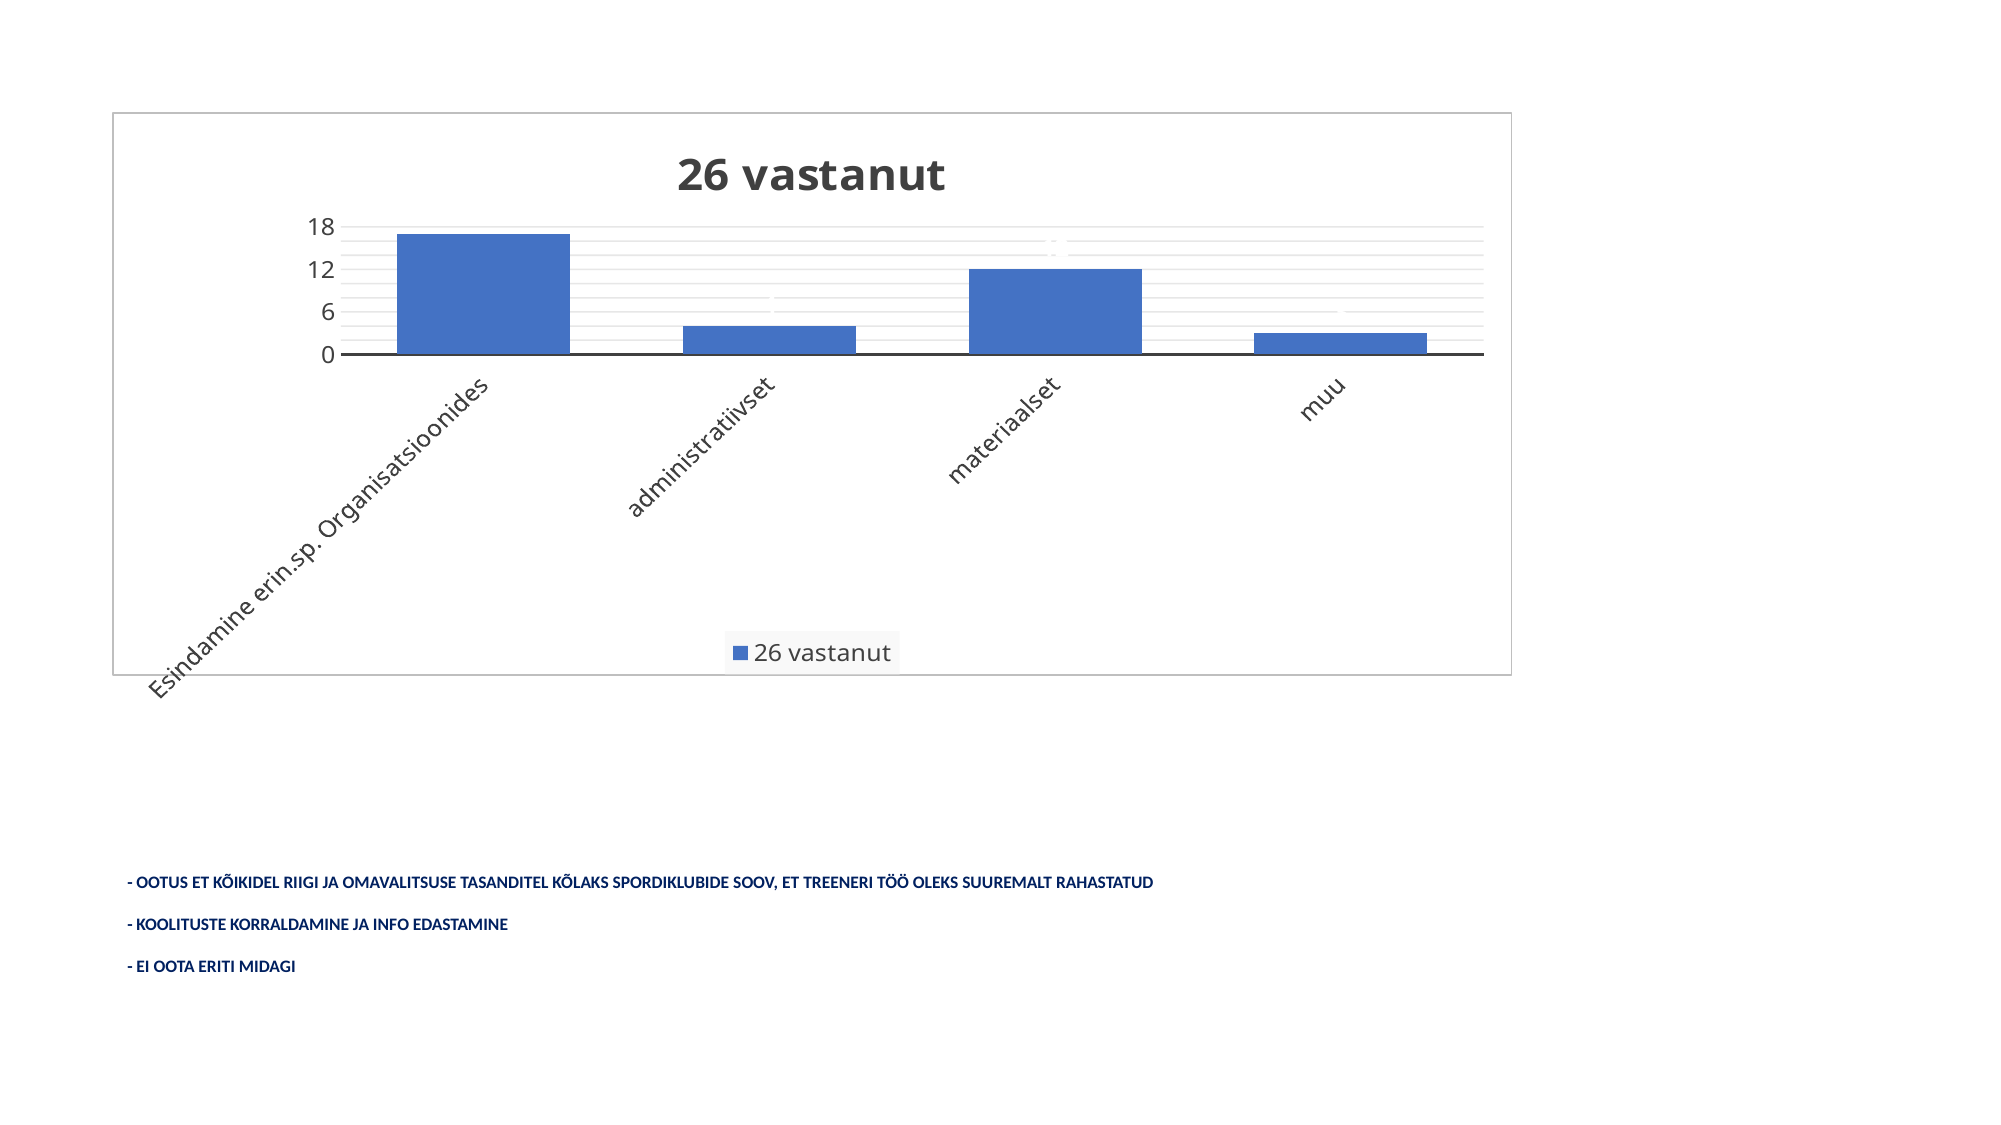

### Chart: 26 vastanut
| Category | 26 vastanut |
|---|---|
| Esindamine erin.sp. Organisatsioonides | 17.0 |
| administratiivset | 4.0 |
| materiaalset | 12.0 |
| muu | 3.0 |# Missugust tuge ootate Tallinna Spordiliidult?
Muu:
- Ootus et kõikidel riigi ja omavalitsuse tasanditel kõlaks spordiklubide soov, et treeneri töö oleks suuremalt rahastatud
- Koolituste korraldamine ja info edastamine
- ei oota eriti midagi